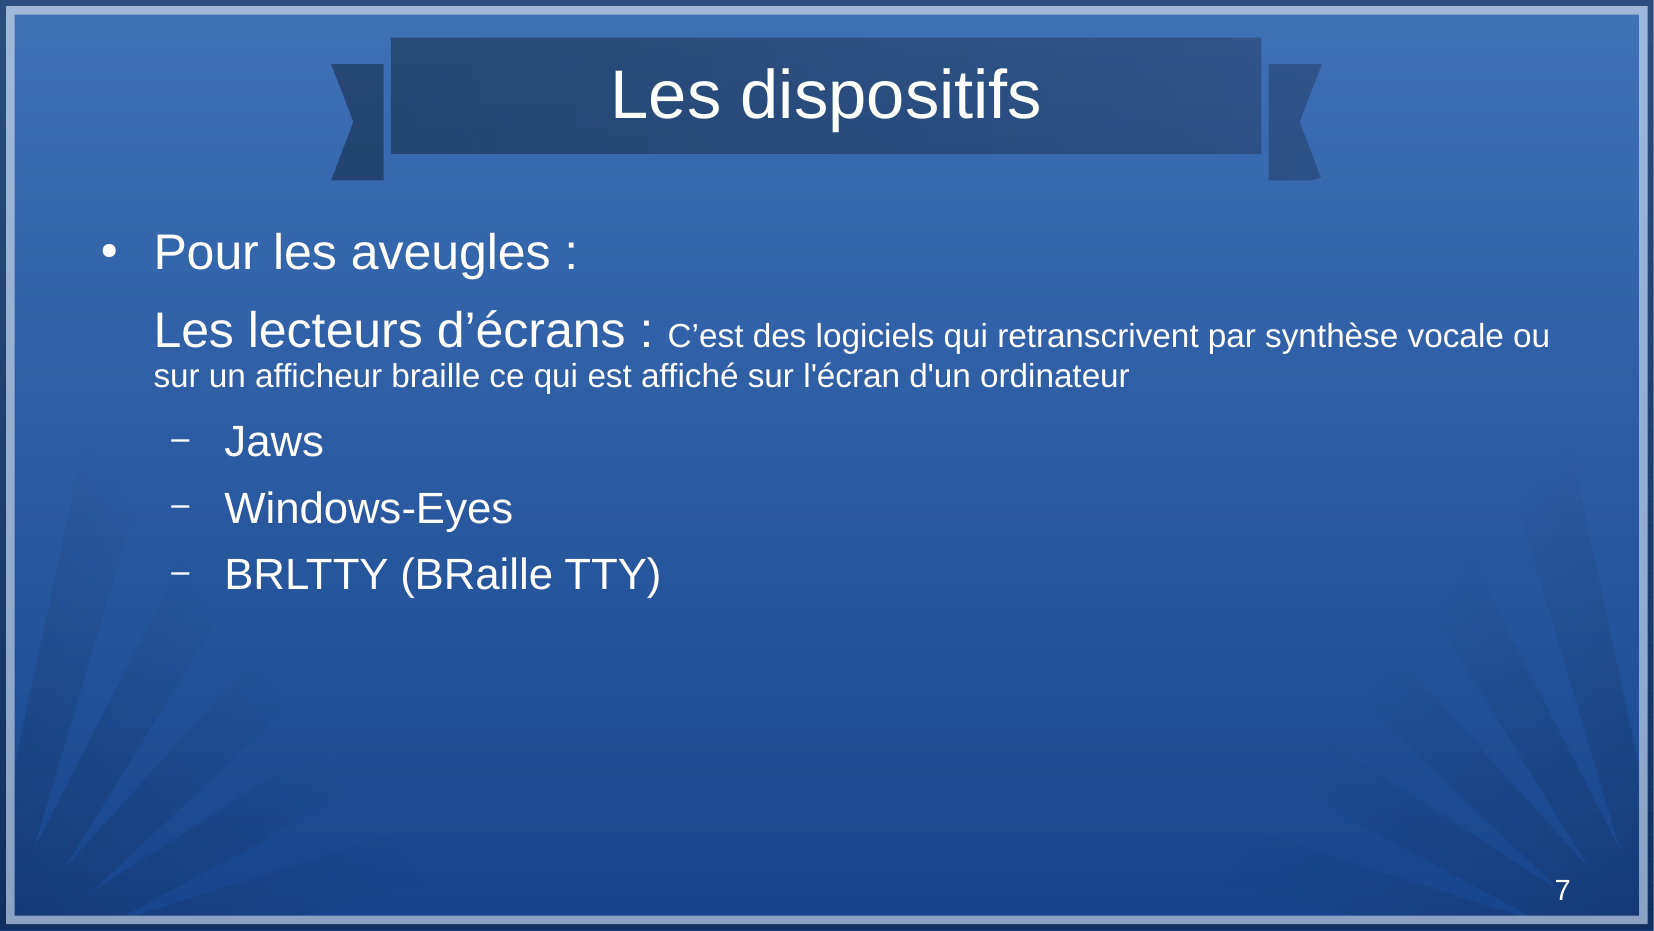

# Les dispositifs
Pour les aveugles :
Les lecteurs d’écrans : C’est des logiciels qui retranscrivent par synthèse vocale ou sur un afficheur braille ce qui est affiché sur l'écran d'un ordinateur
Jaws
Windows-Eyes
BRLTTY (BRaille TTY)
7